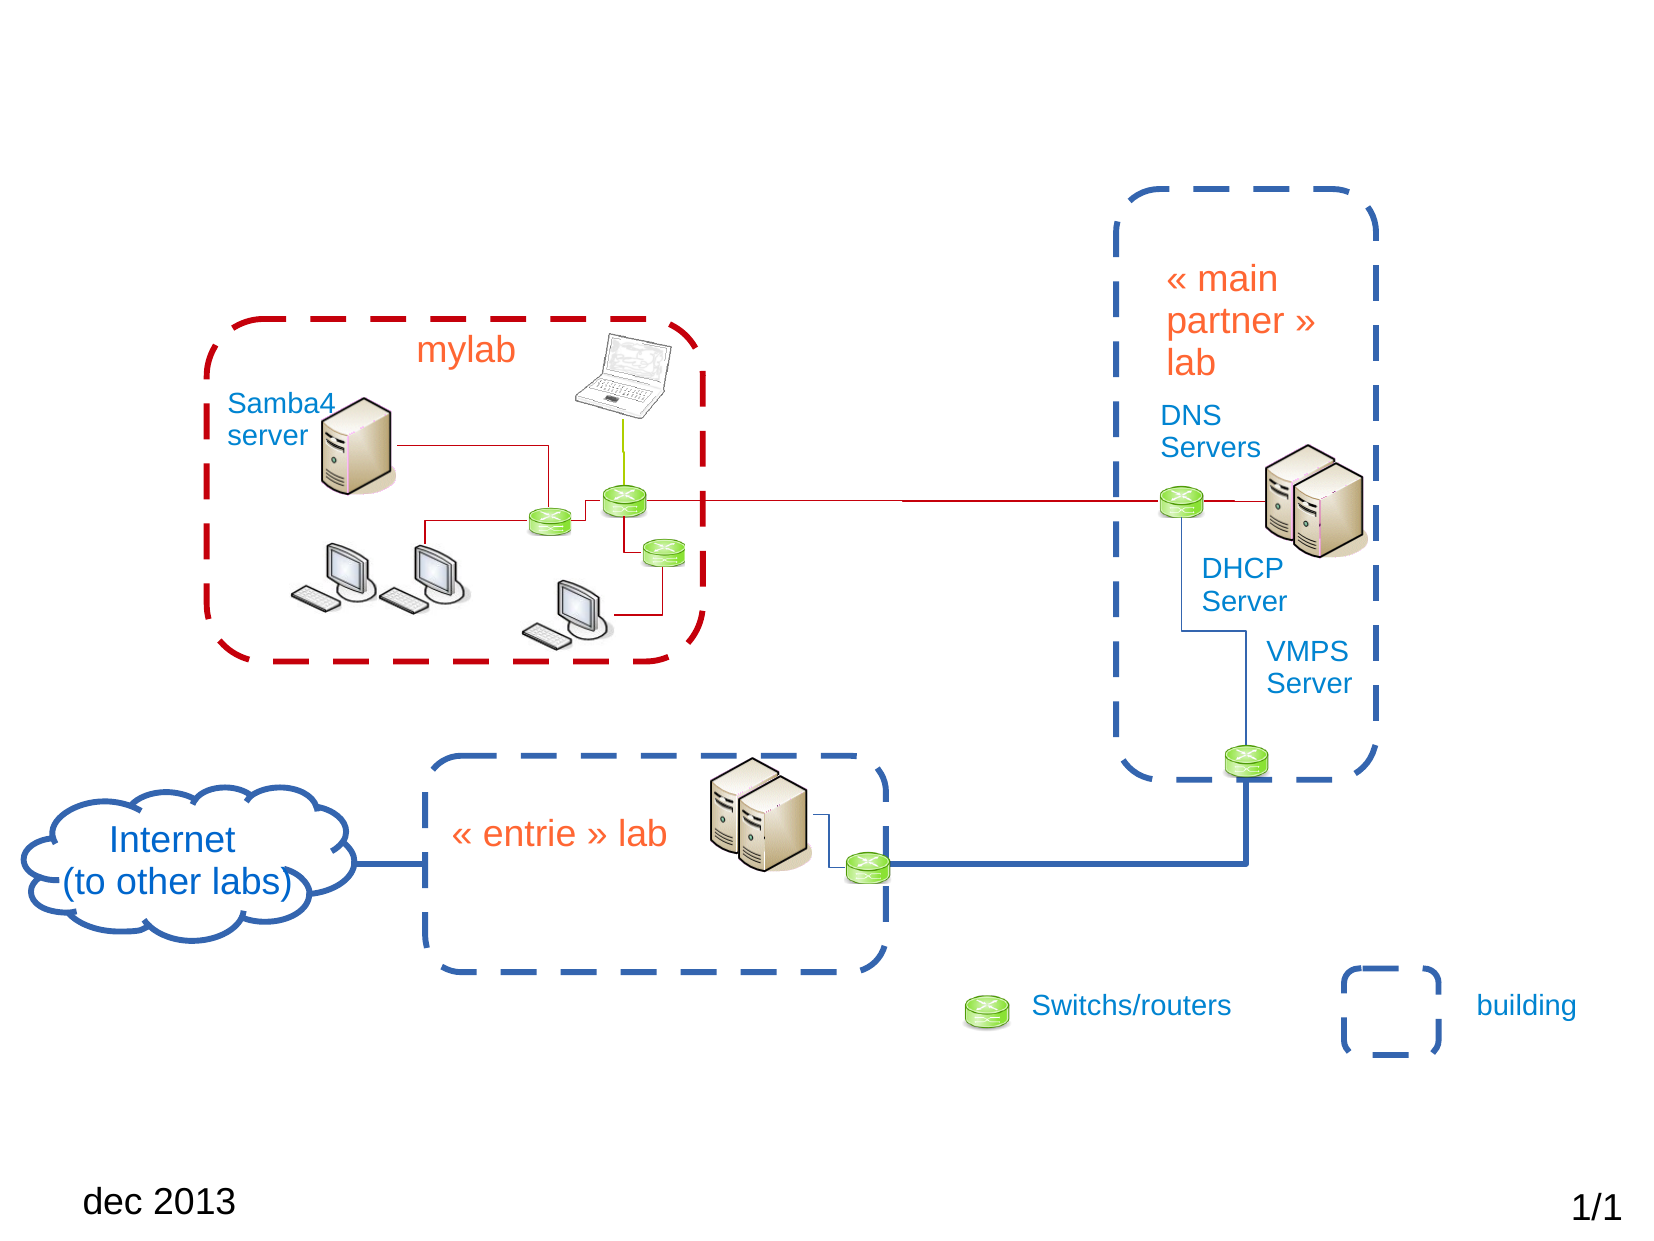

« main partner » lab
mylab
Samba4
server
DNS
Servers
DHCP
Server
VMPS
Server
Internet
(to other labs)
« entrie » lab
Switchs/routers
building
1